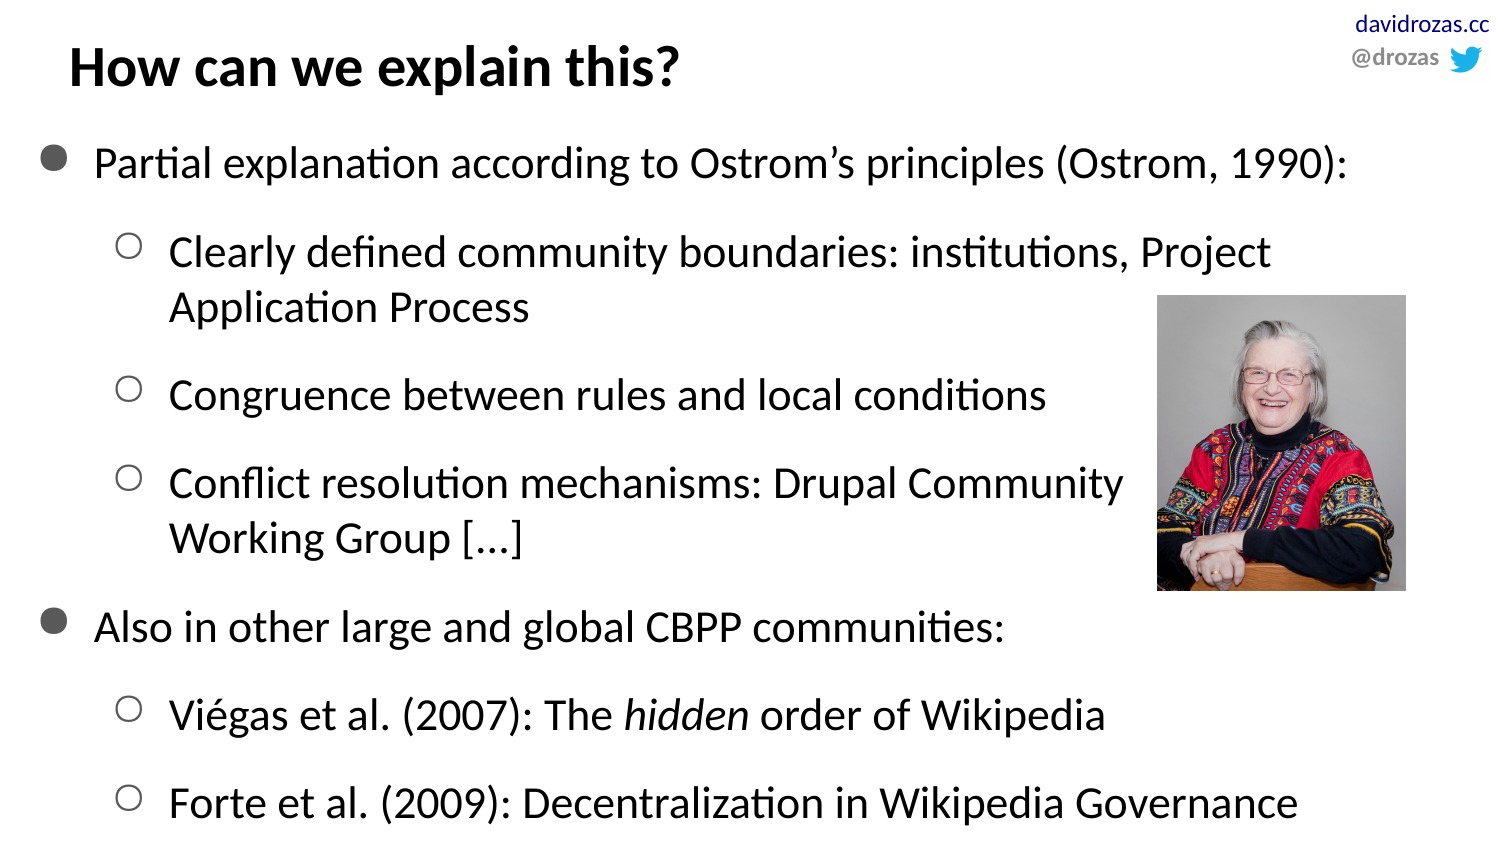

davidrozas.cc
@drozas
# How can we explain this?
Partial explanation according to Ostrom’s principles (Ostrom, 1990):
Clearly defined community boundaries: institutions, Project Application Process
Congruence between rules and local conditions
Conflict resolution mechanisms: Drupal Community
Working Group [...]
Also in other large and global CBPP communities:
Viégas et al. (2007): The hidden order of Wikipedia
Forte et al. (2009): Decentralization in Wikipedia Governance